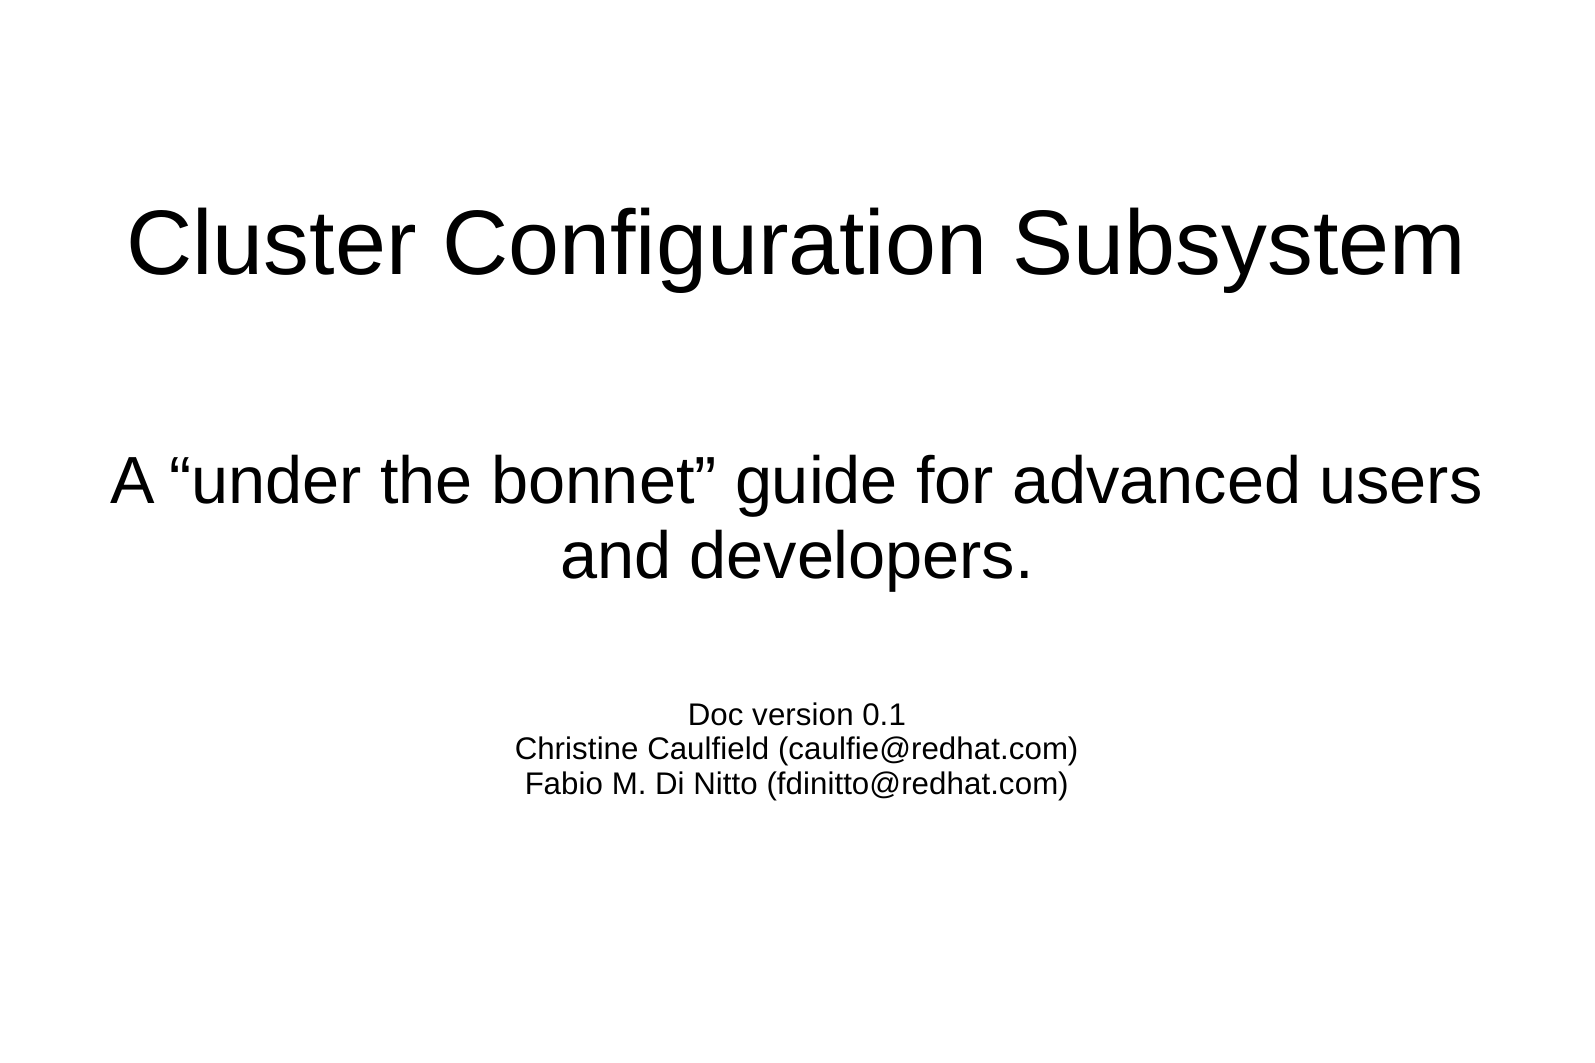

# Cluster Configuration Subsystem
A “under the bonnet” guide for advanced users and developers.
Doc version 0.1
Christine Caulfield (caulfie@redhat.com)
Fabio M. Di Nitto (fdinitto@redhat.com)